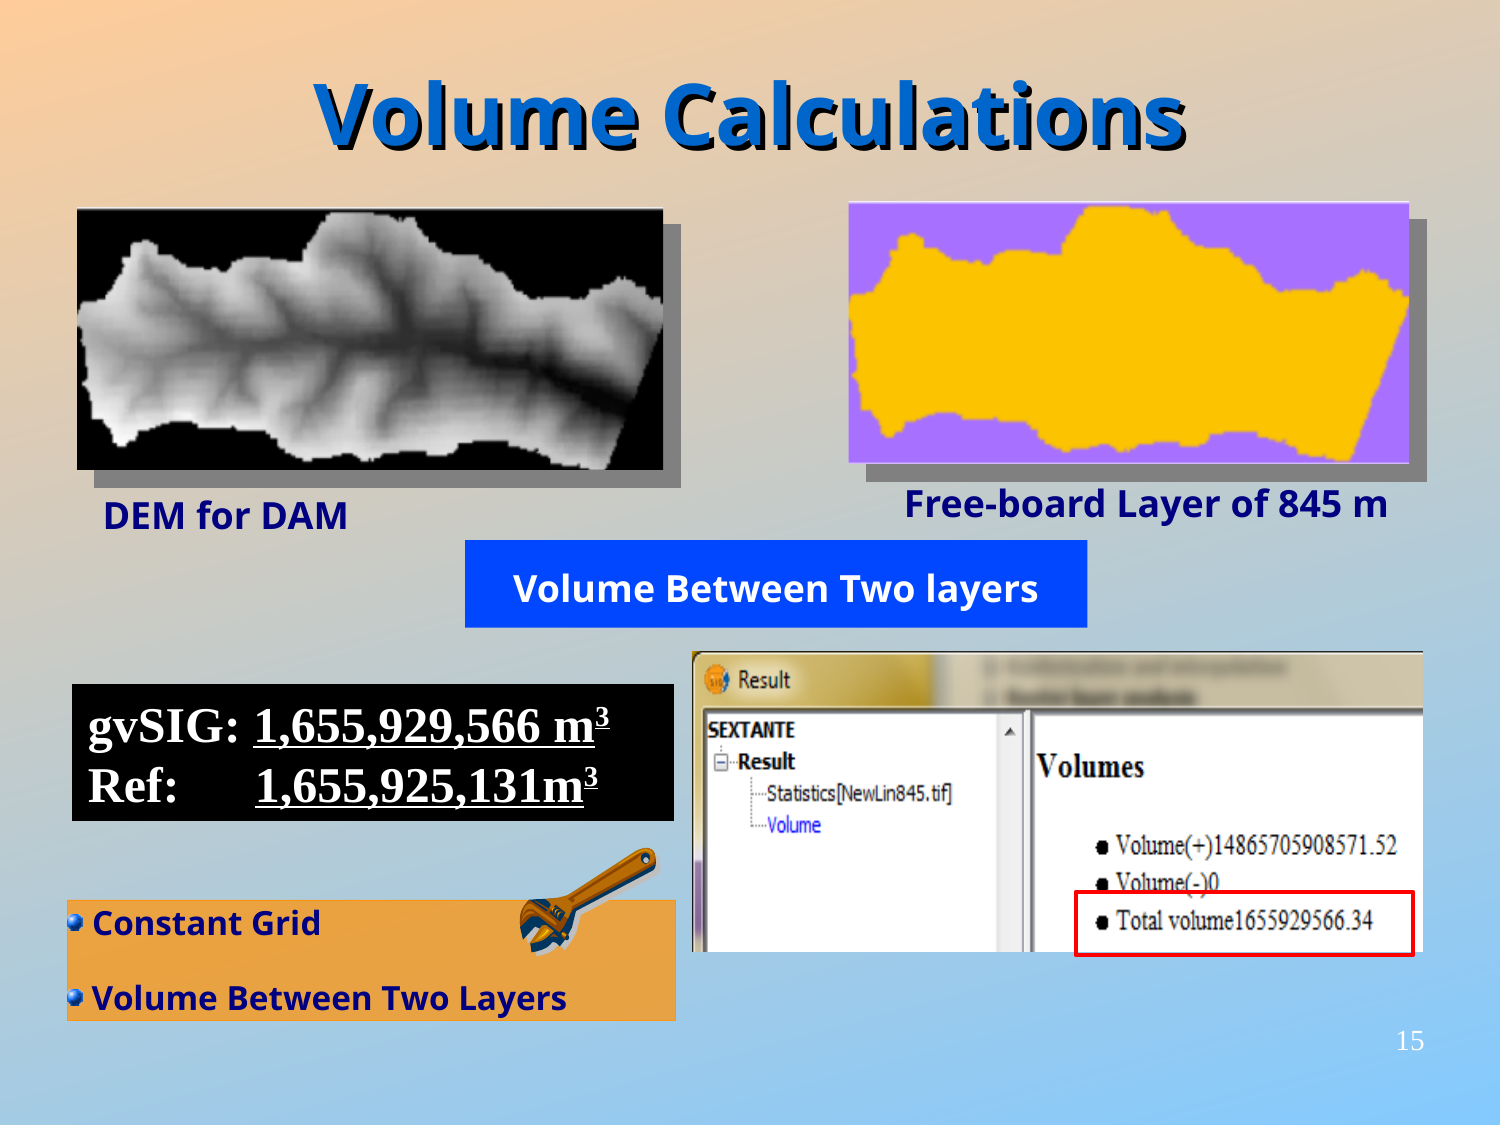

# Volume Calculations
Free-board Layer of 845 m
DEM for DAM
Volume Between Two layers
gvSIG: 1,655,929,566 m3
Ref: 1,655,925,131m3
 Constant Grid
 Volume Between Two Layers
15